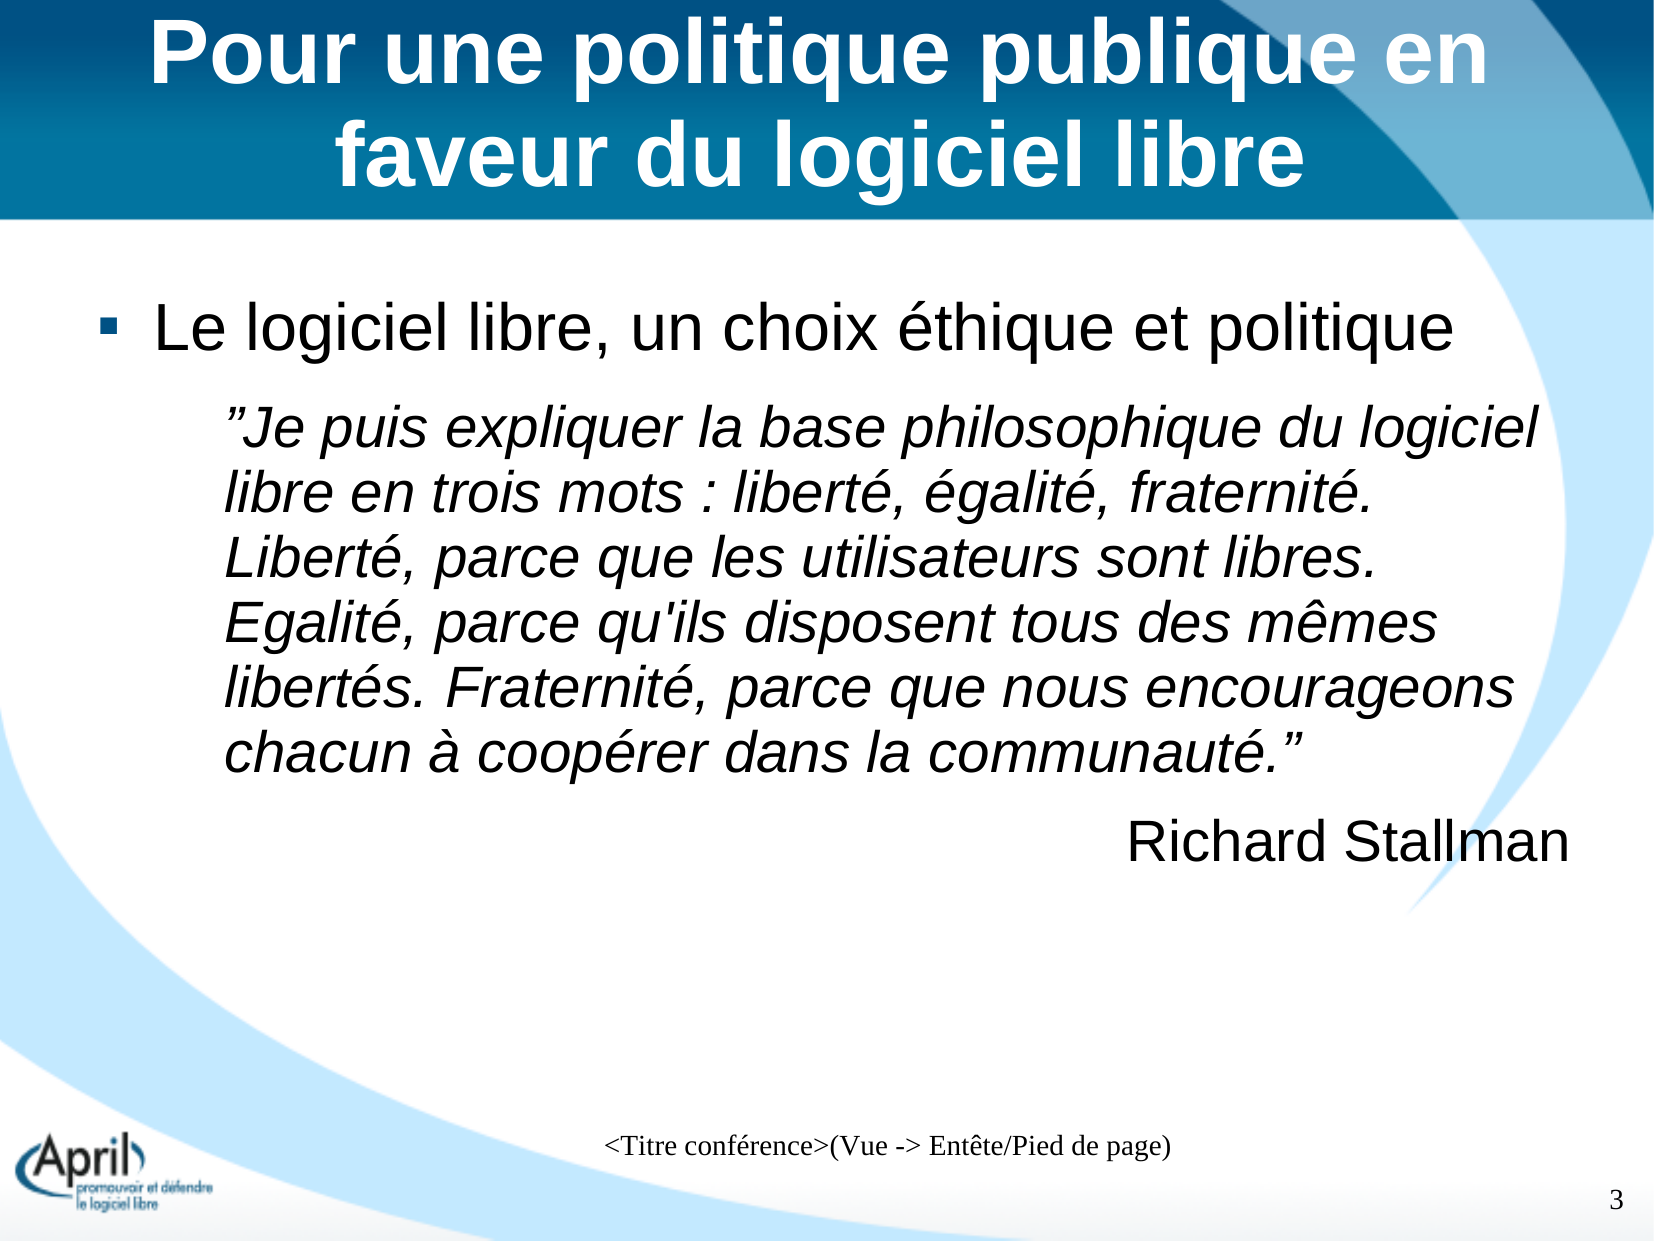

# Pour une politique publique en faveur du logiciel libre
Le logiciel libre, un choix éthique et politique
”Je puis expliquer la base philosophique du logiciel libre en trois mots : liberté, égalité, fraternité. Liberté, parce que les utilisateurs sont libres. Egalité, parce qu'ils disposent tous des mêmes libertés. Fraternité, parce que nous encourageons chacun à coopérer dans la communauté.”
Richard Stallman
<Titre conférence>(Vue -> Entête/Pied de page)
3